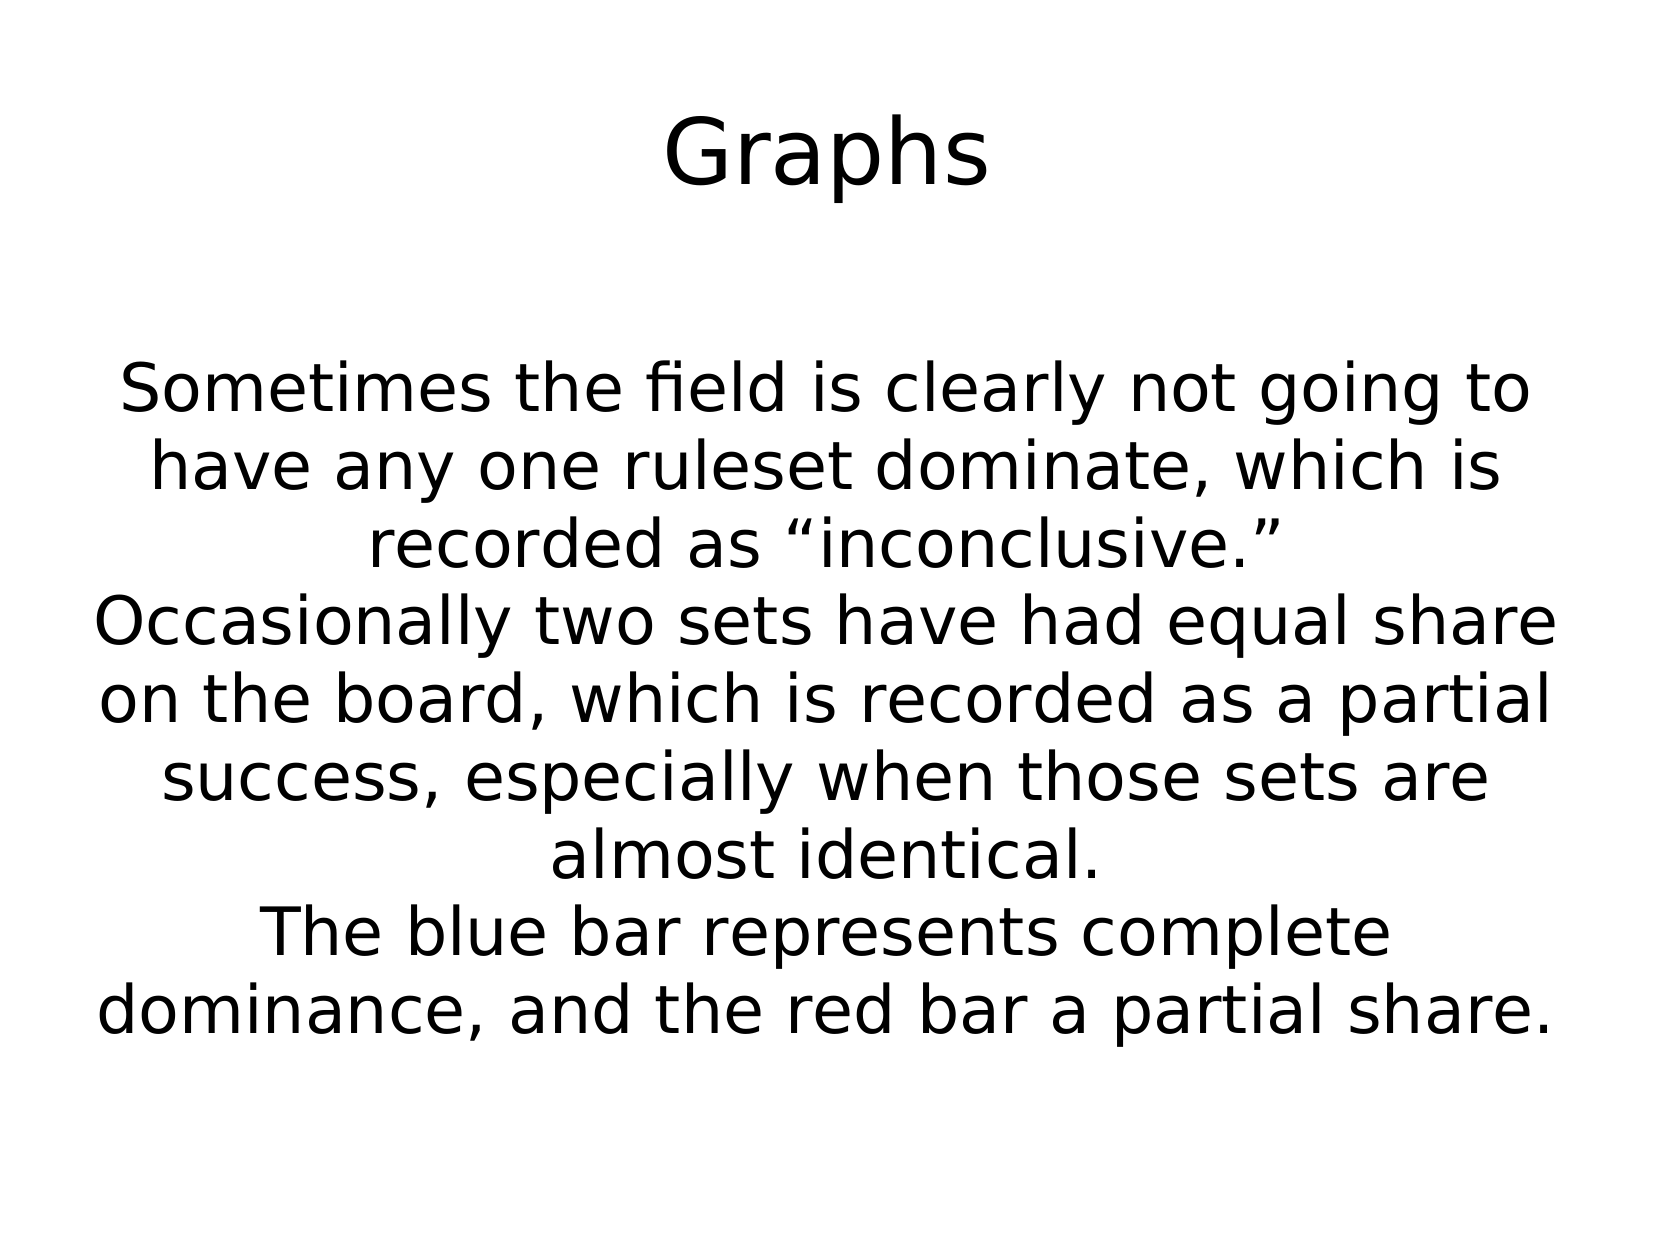

# Graphs
Sometimes the field is clearly not going to have any one ruleset dominate, which is recorded as “inconclusive.”
Occasionally two sets have had equal share on the board, which is recorded as a partial success, especially when those sets are almost identical.
The blue bar represents complete dominance, and the red bar a partial share.